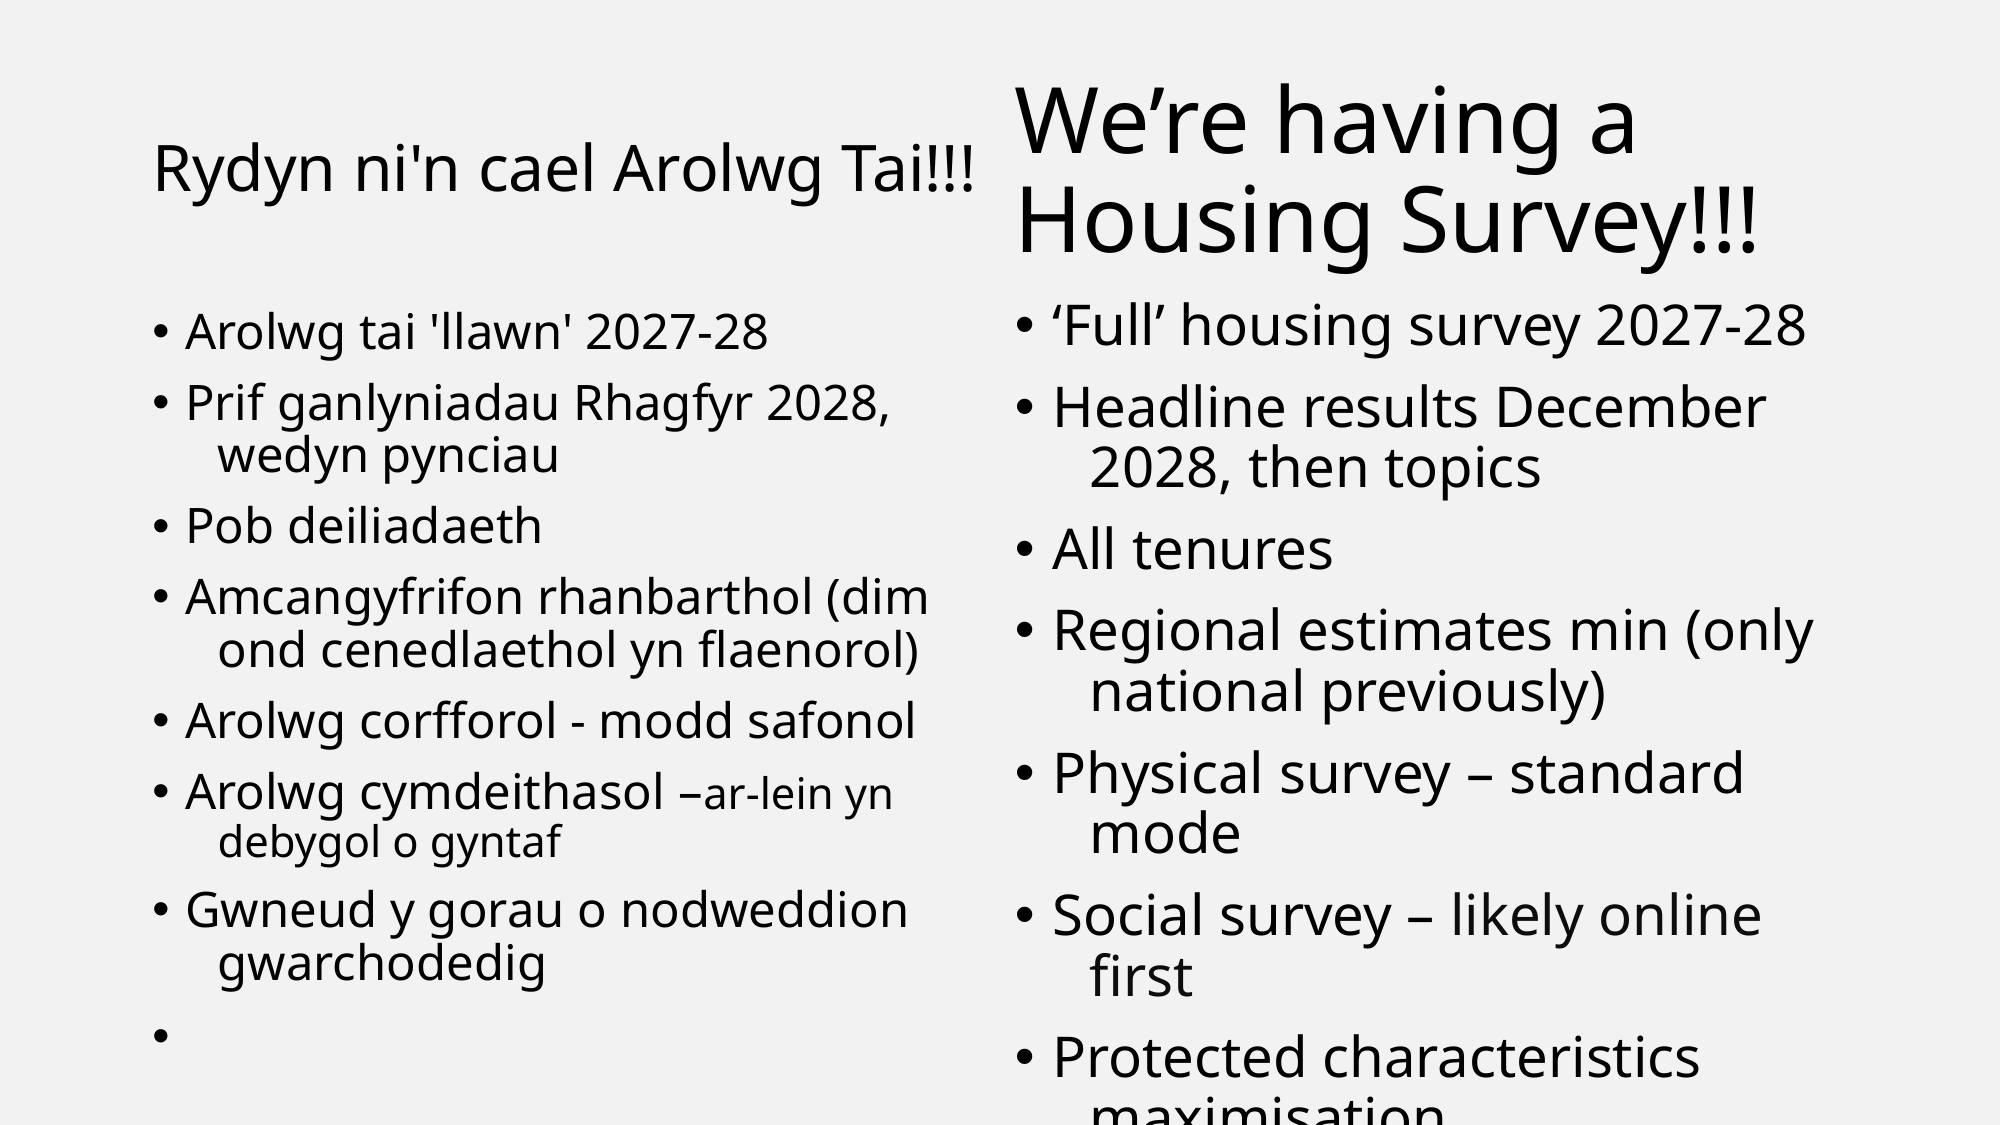

Rydyn ni'n cael Arolwg Tai!!!
We’re having a Housing Survey!!!
‘Full’ housing survey 2027-28
Headline results December 2028, then topics
All tenures
Regional estimates min (only national previously)
Physical survey – standard mode
Social survey – likely online first
Protected characteristics maximisation
# Arolwg tai 'llawn' 2027-28
Prif ganlyniadau Rhagfyr 2028, wedyn pynciau
Pob deiliadaeth
Amcangyfrifon rhanbarthol (dim ond cenedlaethol yn flaenorol)
Arolwg corfforol - modd safonol
Arolwg cymdeithasol –ar-lein yn debygol o gyntaf
Gwneud y gorau o nodweddion gwarchodedig